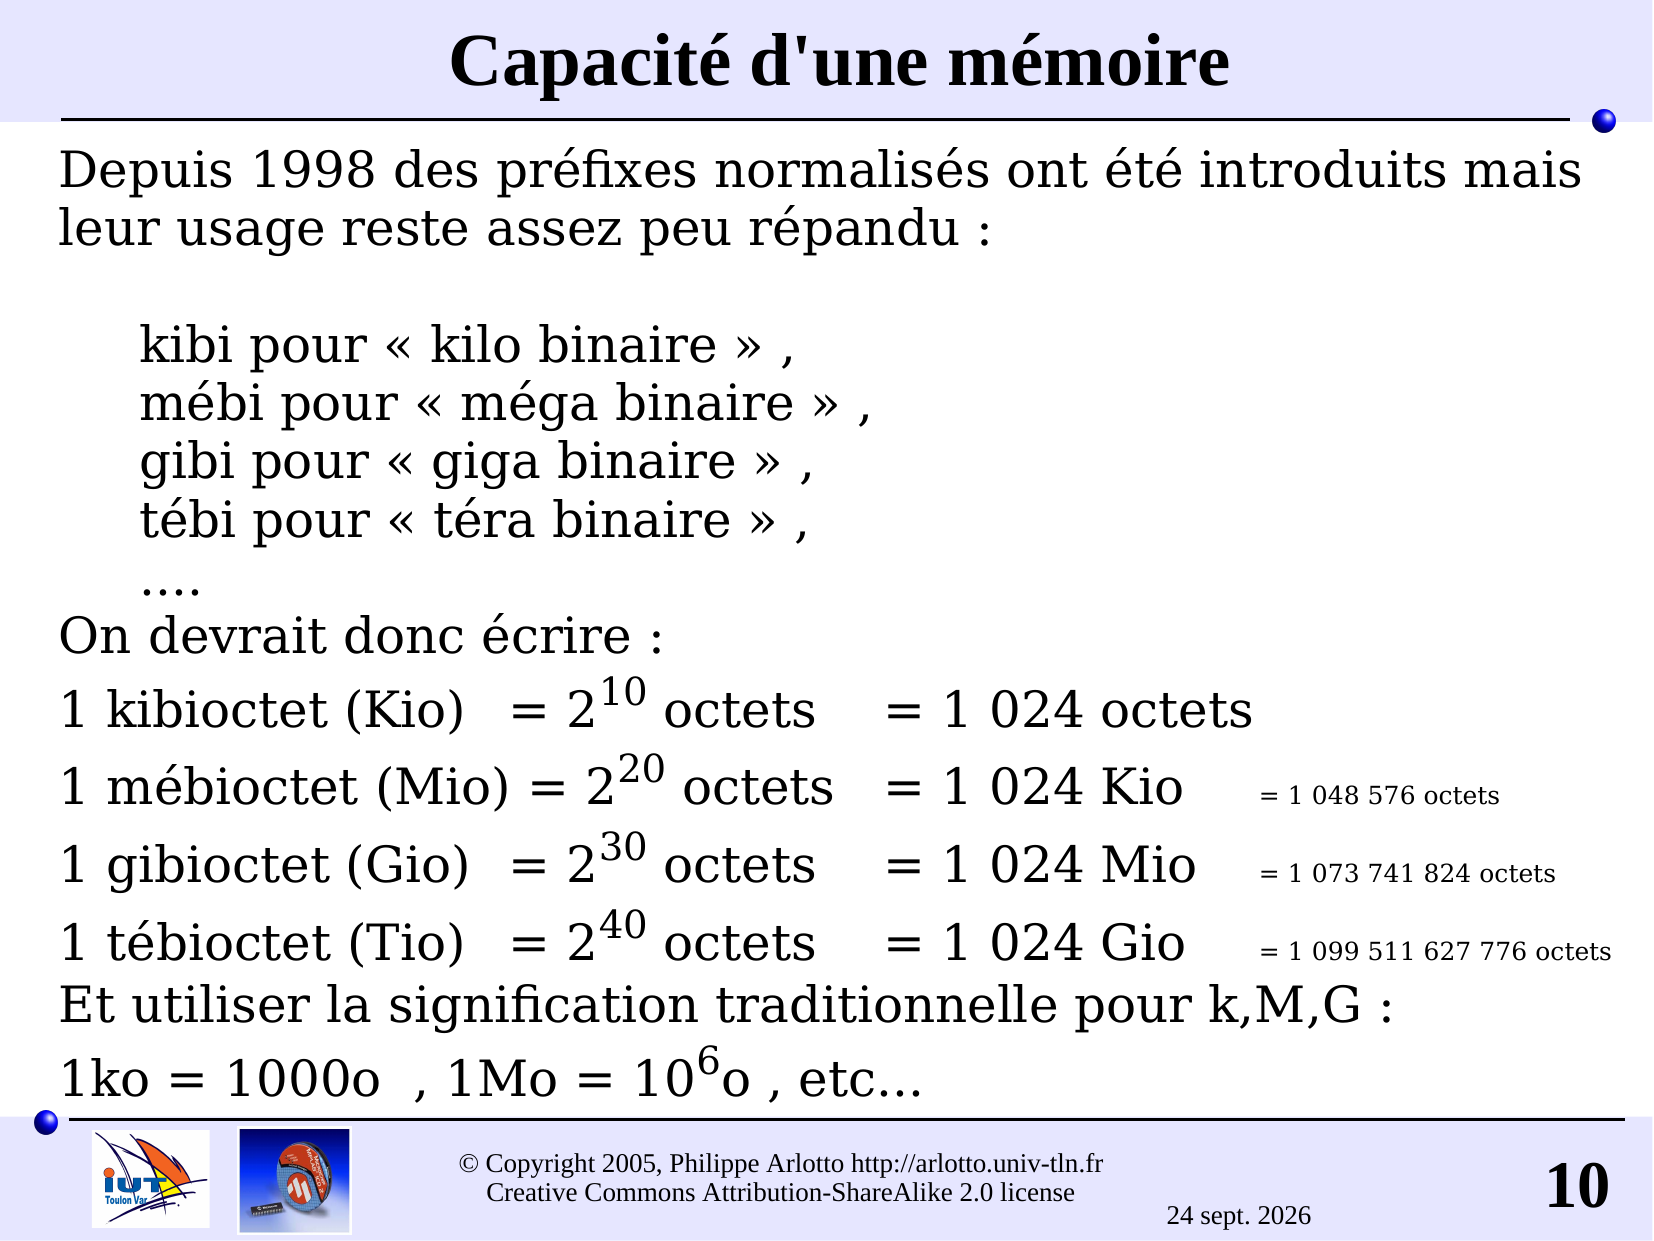

# Capacité d'une mémoire
Depuis 1998 des préfixes normalisés ont été introduits mais
leur usage reste assez peu répandu :
 kibi pour « kilo binaire » ,
 mébi pour « méga binaire » ,
 gibi pour « giga binaire » ,
 tébi pour « téra binaire » ,
 ....
On devrait donc écrire :
1 kibioctet (Kio) 	= 210 octets 	= 1 024 octets
1 mébioctet (Mio) = 220 octets 	= 1 024 Kio 	= 1 048 576 octets
1 gibioctet (Gio) 	= 230 octets 	= 1 024 Mio 	= 1 073 741 824 octets
1 tébioctet (Tio) 	= 240 octets 	= 1 024 Gio 	= 1 099 511 627 776 octets
Et utiliser la signification traditionnelle pour k,M,G :
1ko = 1000o , 1Mo = 106o , etc...